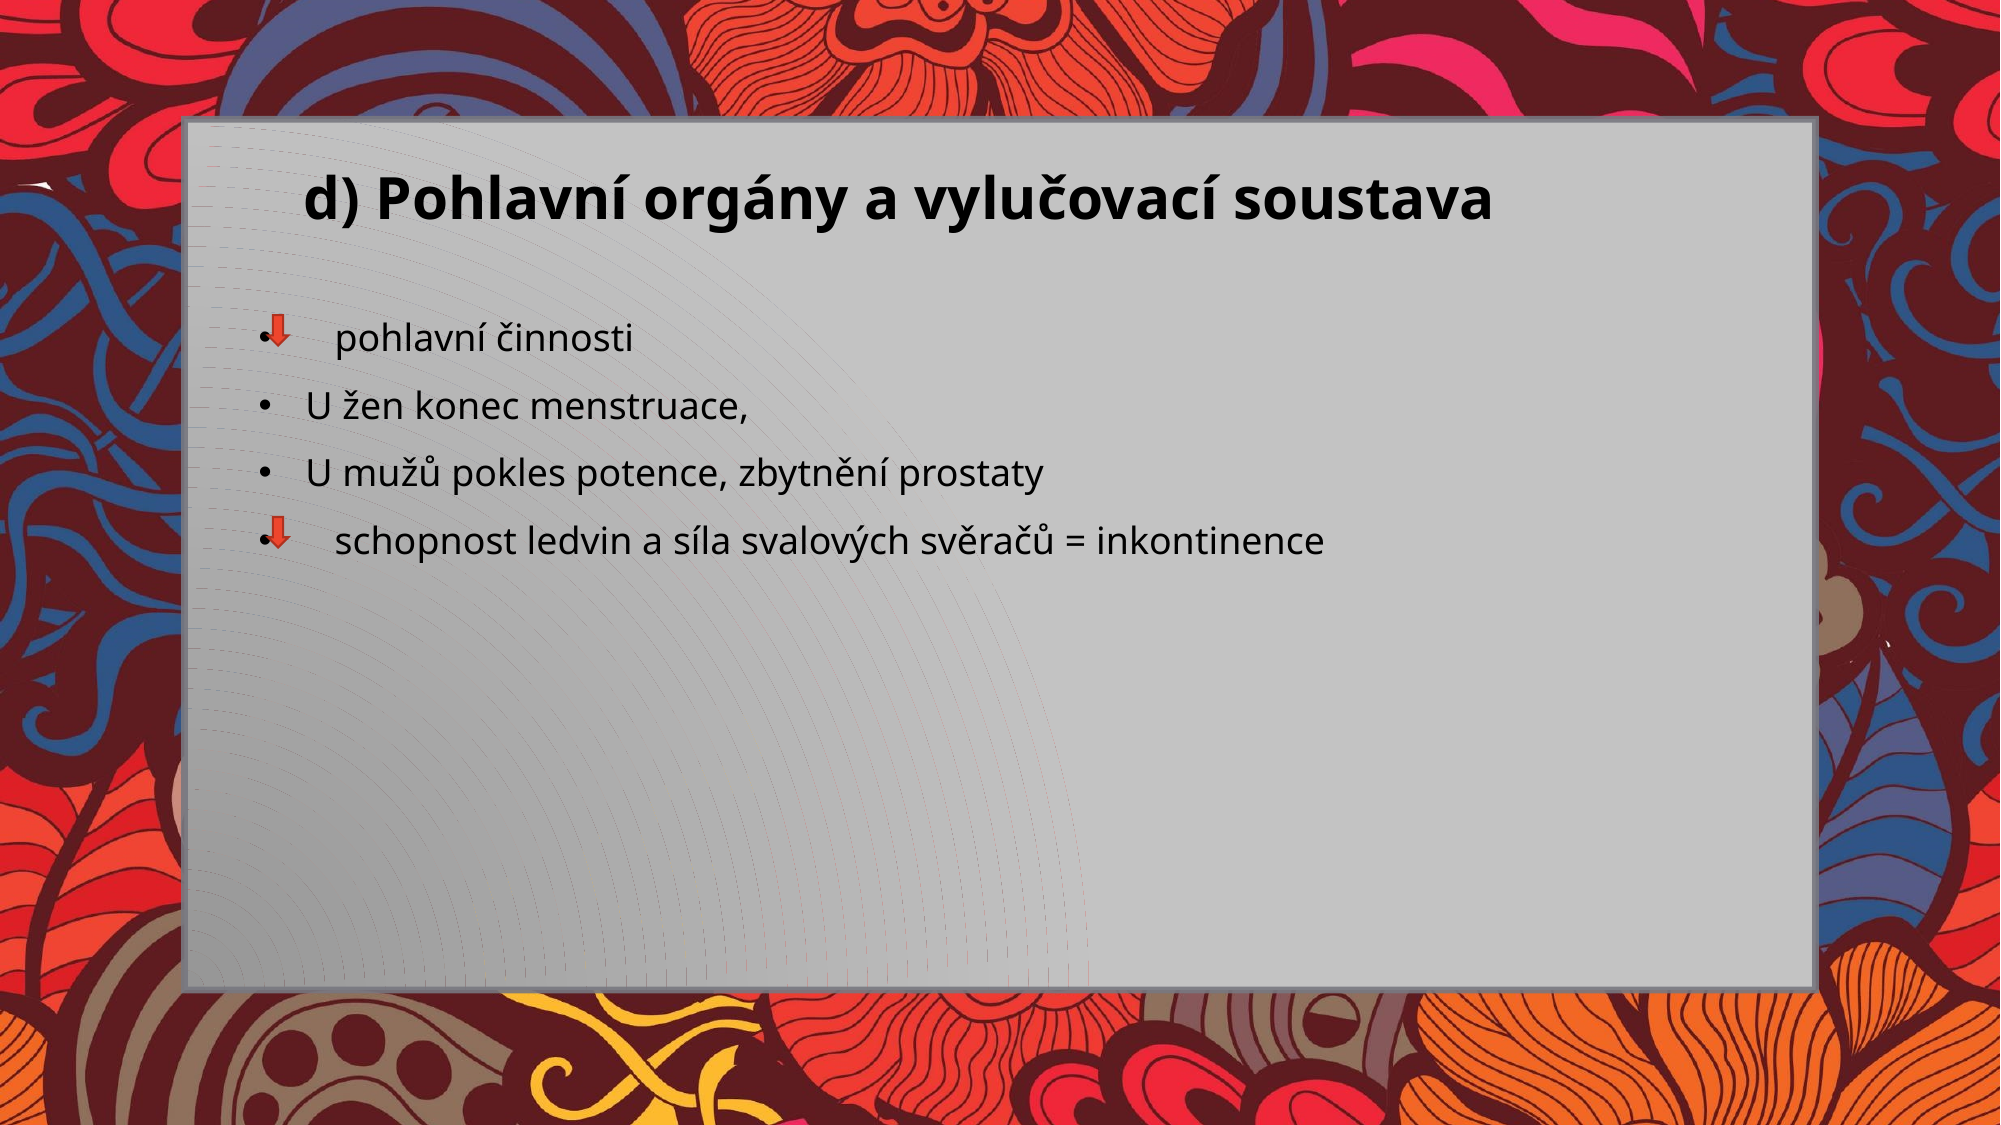

#
d) Pohlavní orgány a vylučovací soustava
 pohlavní činnosti
U žen konec menstruace,
U mužů pokles potence, zbytnění prostaty
 schopnost ledvin a síla svalových svěračů = inkontinence